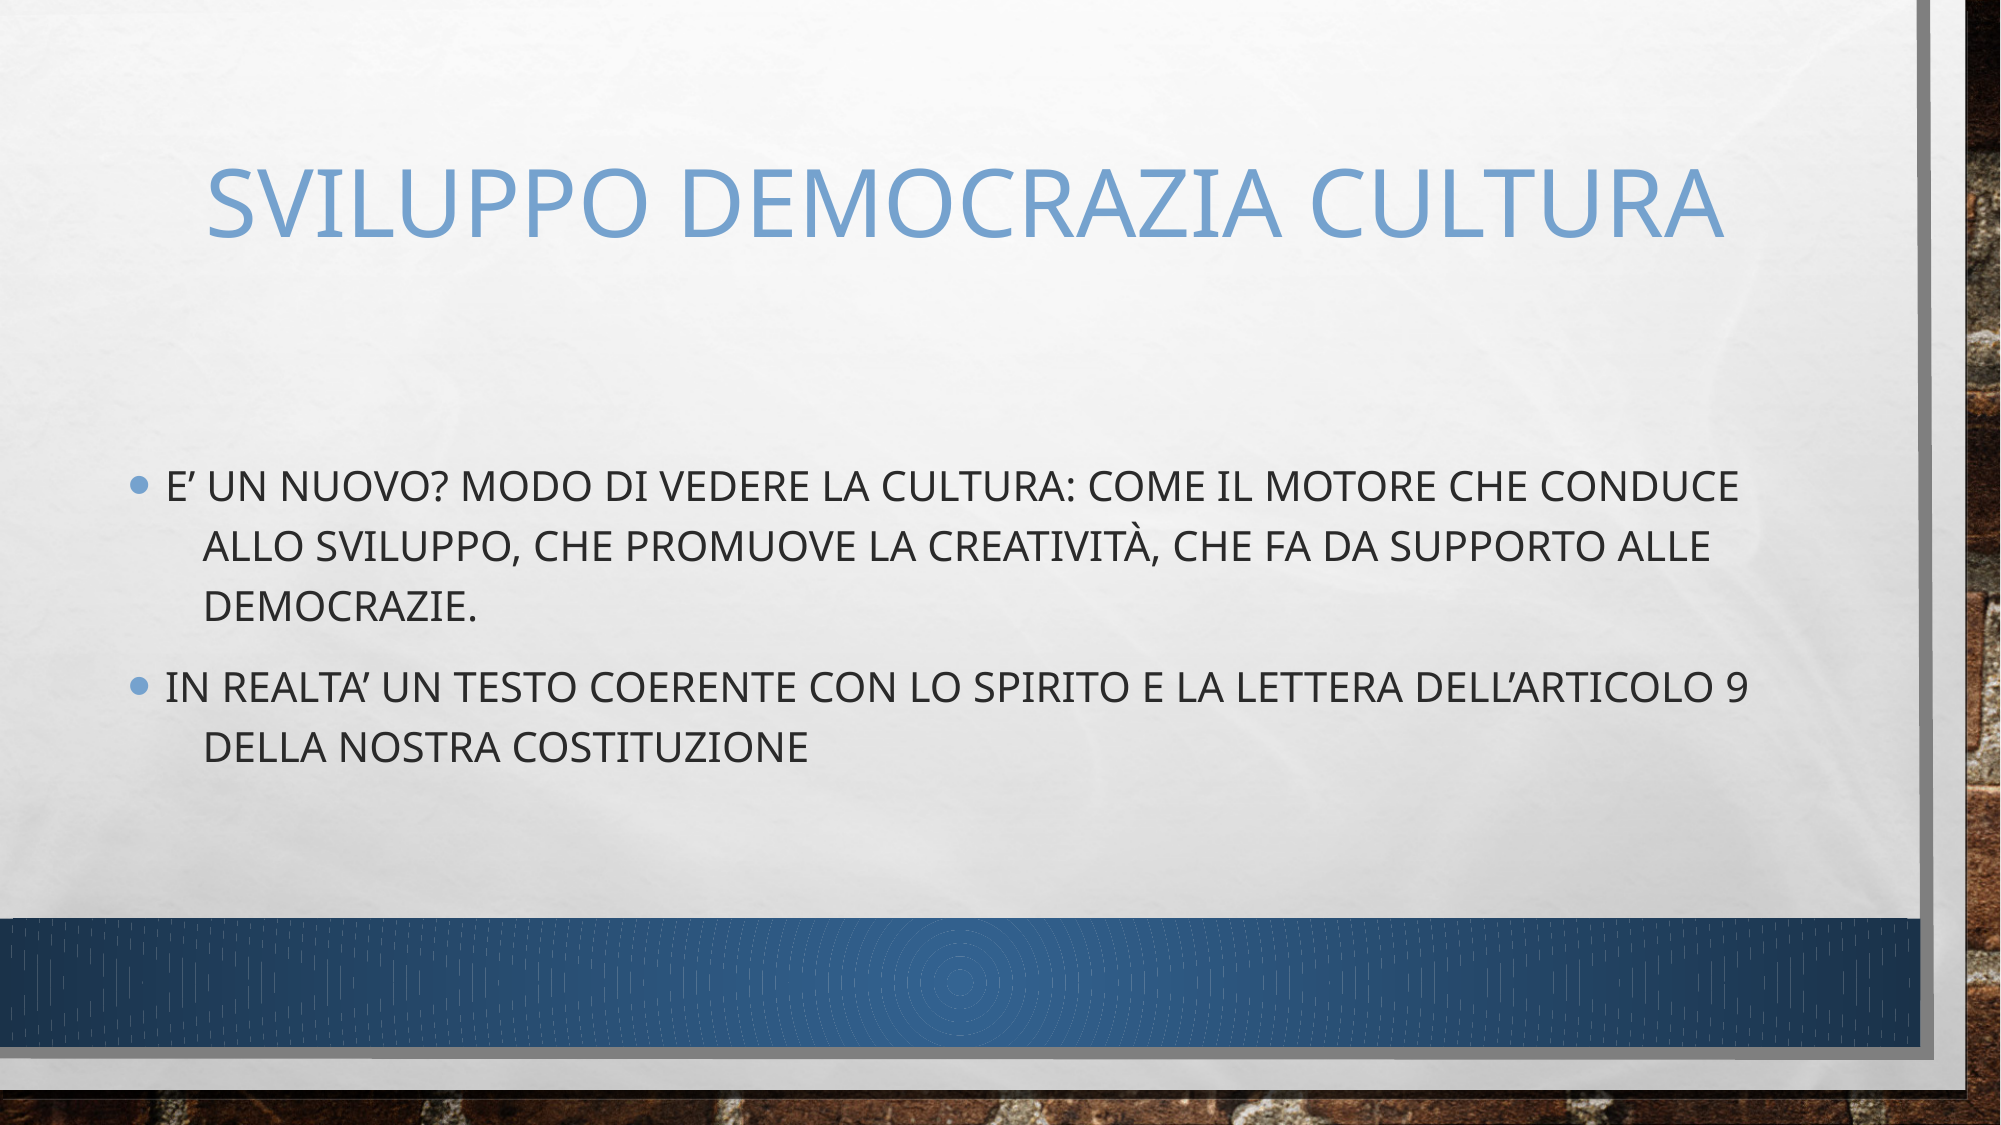

# Sviluppo democrazia cultura
E’ un nuovo? modo di vedere la cultura: come il motore che conduce allo sviluppo, che promuove la creatività, che fa da supporto alle democrazie.
In realta’ Un testo coerente con lo spirito e la lettera dell’articolo 9 della nostra Costituzione